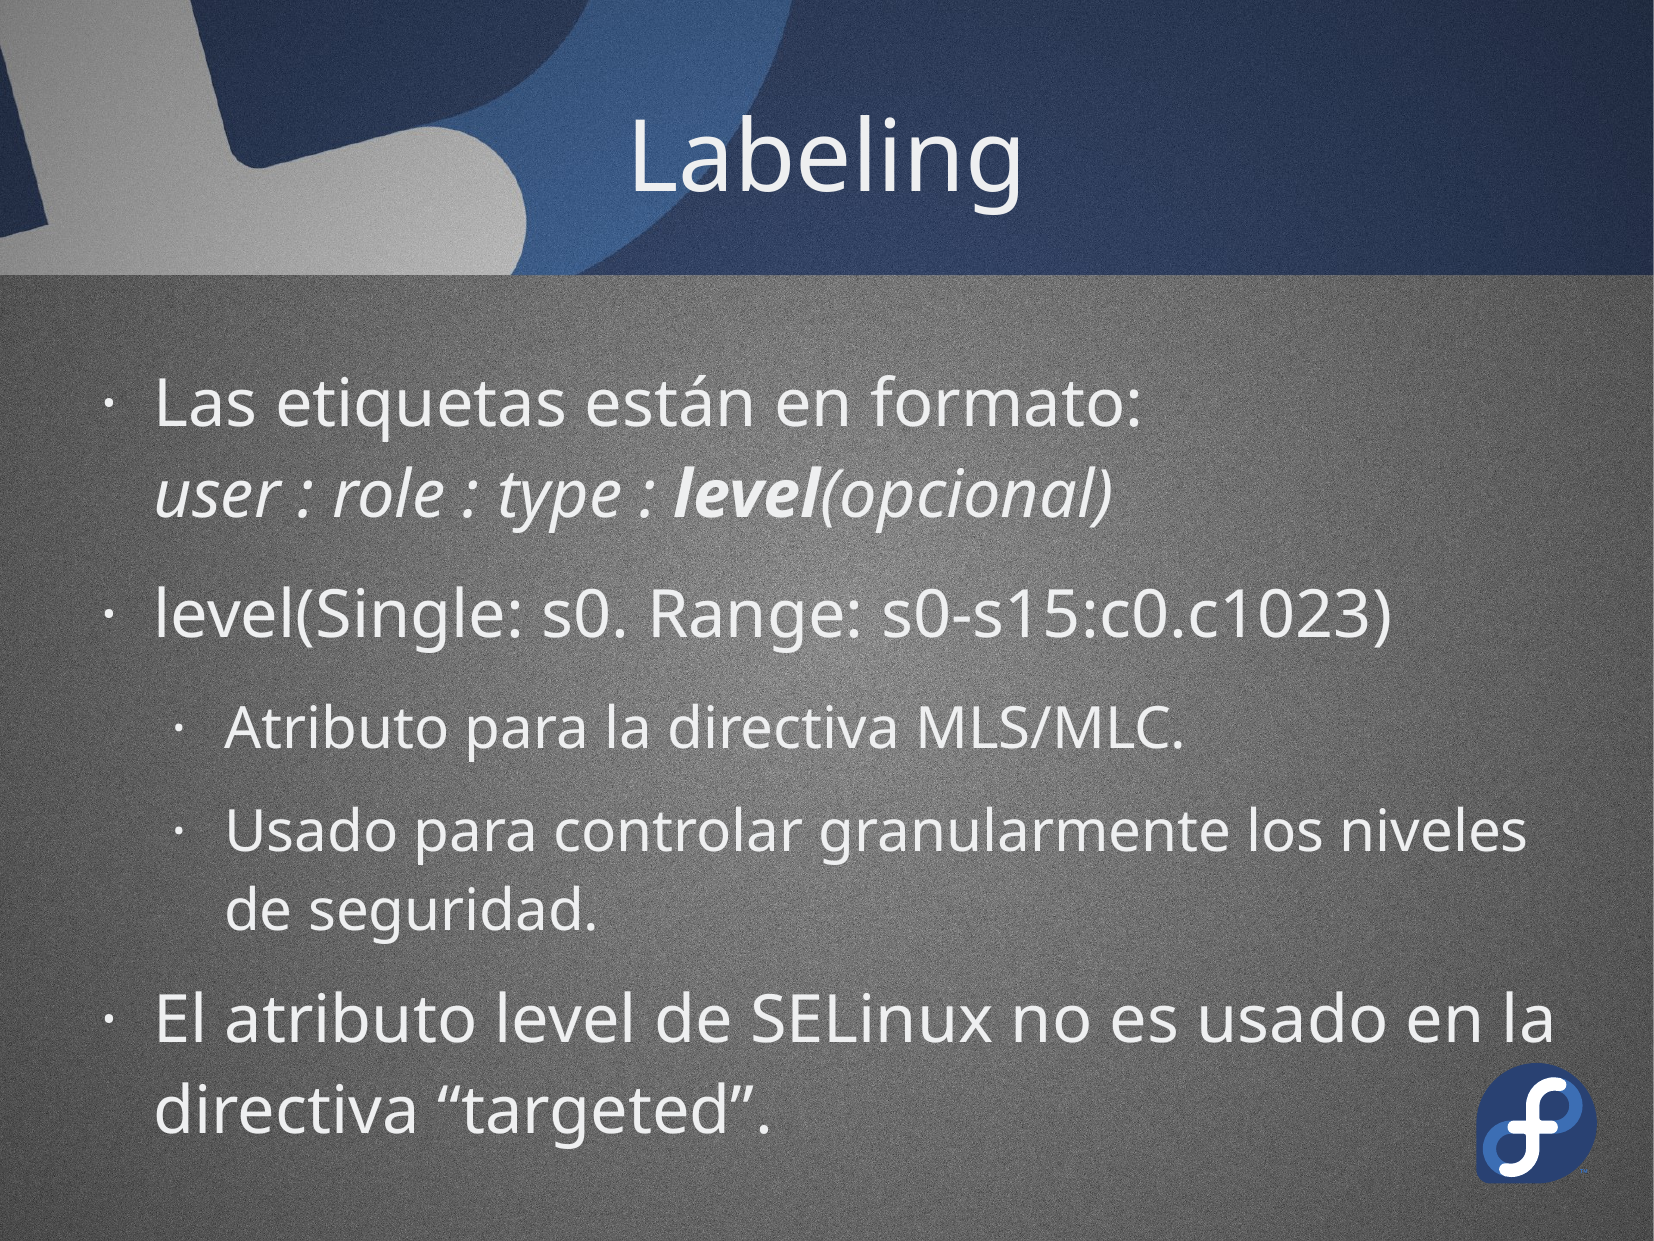

# Labeling
Las etiquetas están en formato:
user : role : type : level(opcional)
level(Single: s0. Range: s0-s15:c0.c1023)
Atributo para la directiva MLS/MLC.
Usado para controlar granularmente los niveles de seguridad.
El atributo level de SELinux no es usado en la directiva “targeted”.